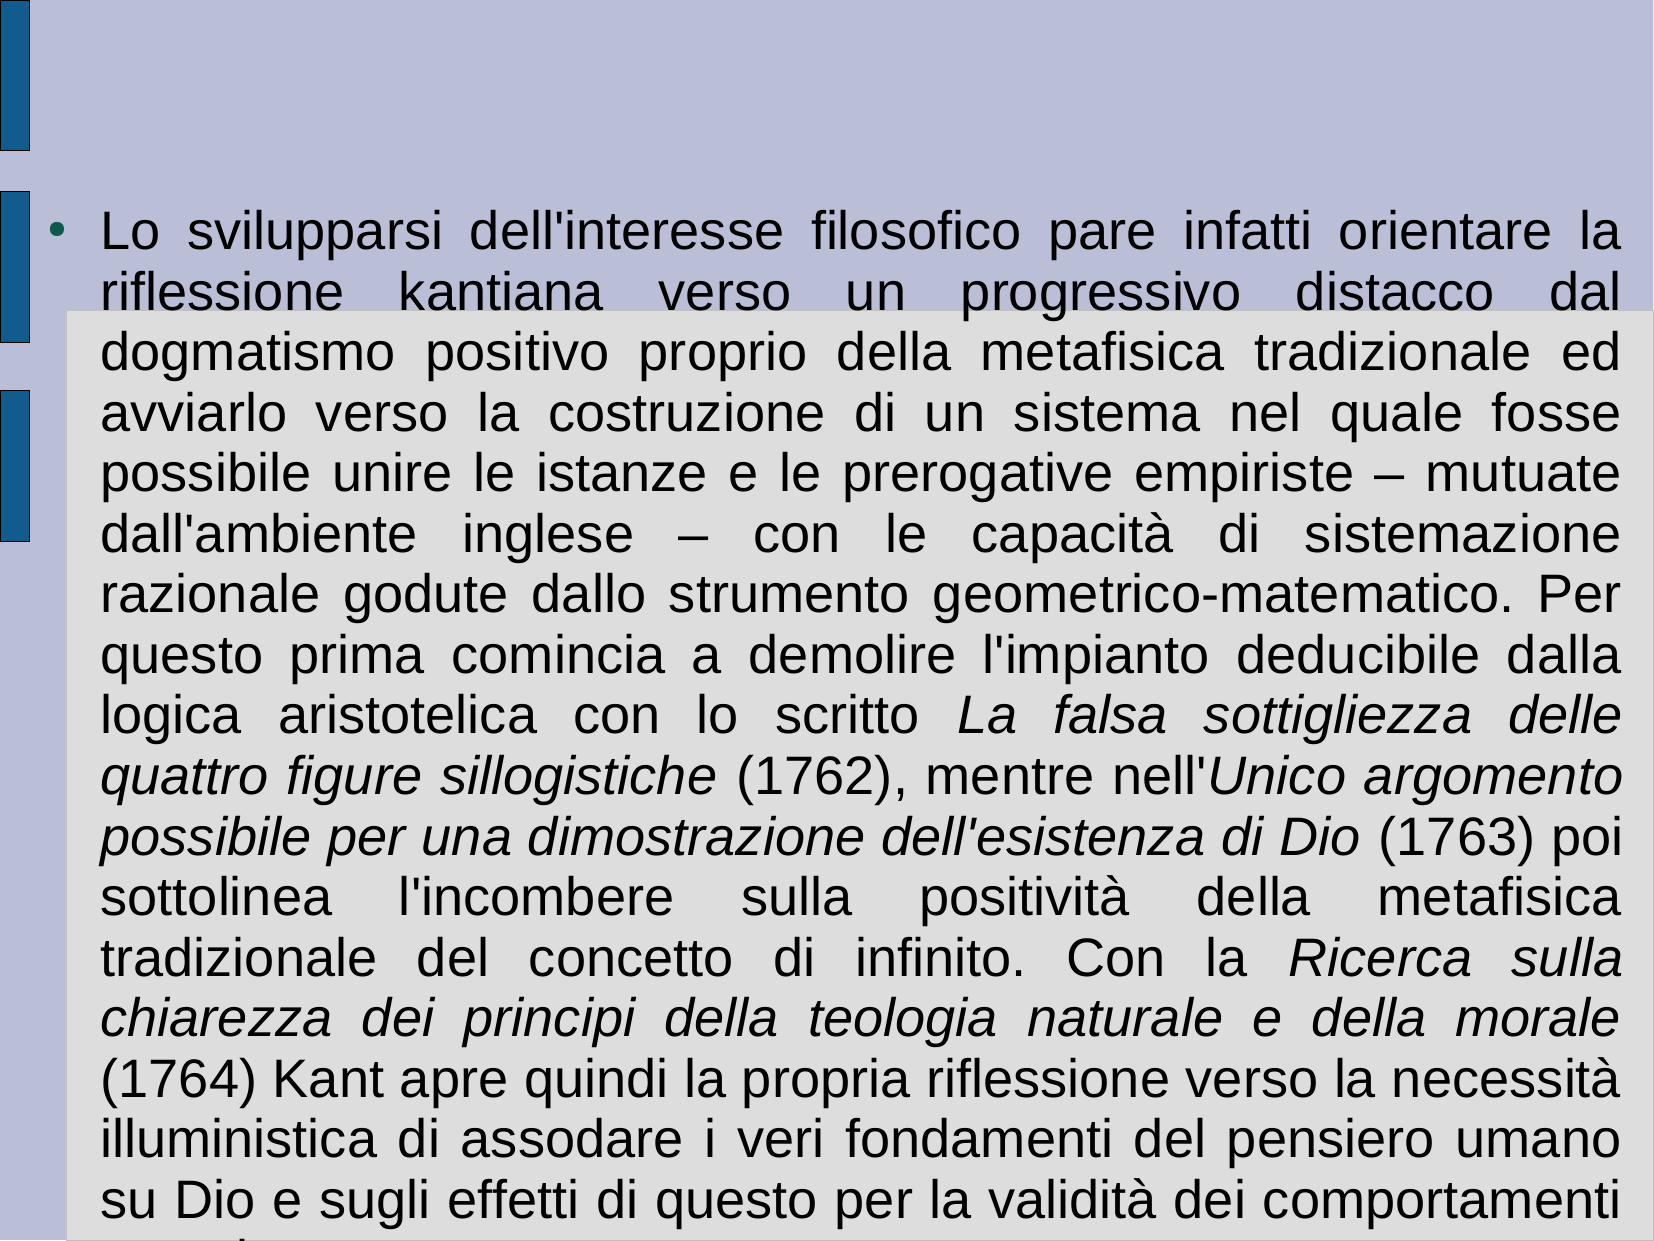

#
Lo svilupparsi dell'interesse filosofico pare infatti orientare la riflessione kantiana verso un progressivo distacco dal dogmatismo positivo proprio della metafisica tradizionale ed avviarlo verso la costruzione di un sistema nel quale fosse possibile unire le istanze e le prerogative empiriste – mutuate dall'ambiente inglese – con le capacità di sistemazione razionale godute dallo strumento geometrico-matematico. Per questo prima comincia a demolire l'impianto deducibile dalla logica aristotelica con lo scritto La falsa sottigliezza delle quattro figure sillogistiche (1762), mentre nell'Unico argomento possibile per una dimostrazione dell'esistenza di Dio (1763) poi sottolinea l'incombere sulla positività della metafisica tradizionale del concetto di infinito. Con la Ricerca sulla chiarezza dei principi della teologia naturale e della morale (1764) Kant apre quindi la propria riflessione verso la necessità illuministica di assodare i veri fondamenti del pensiero umano su Dio e sugli effetti di questo per la validità dei comportamenti umani.